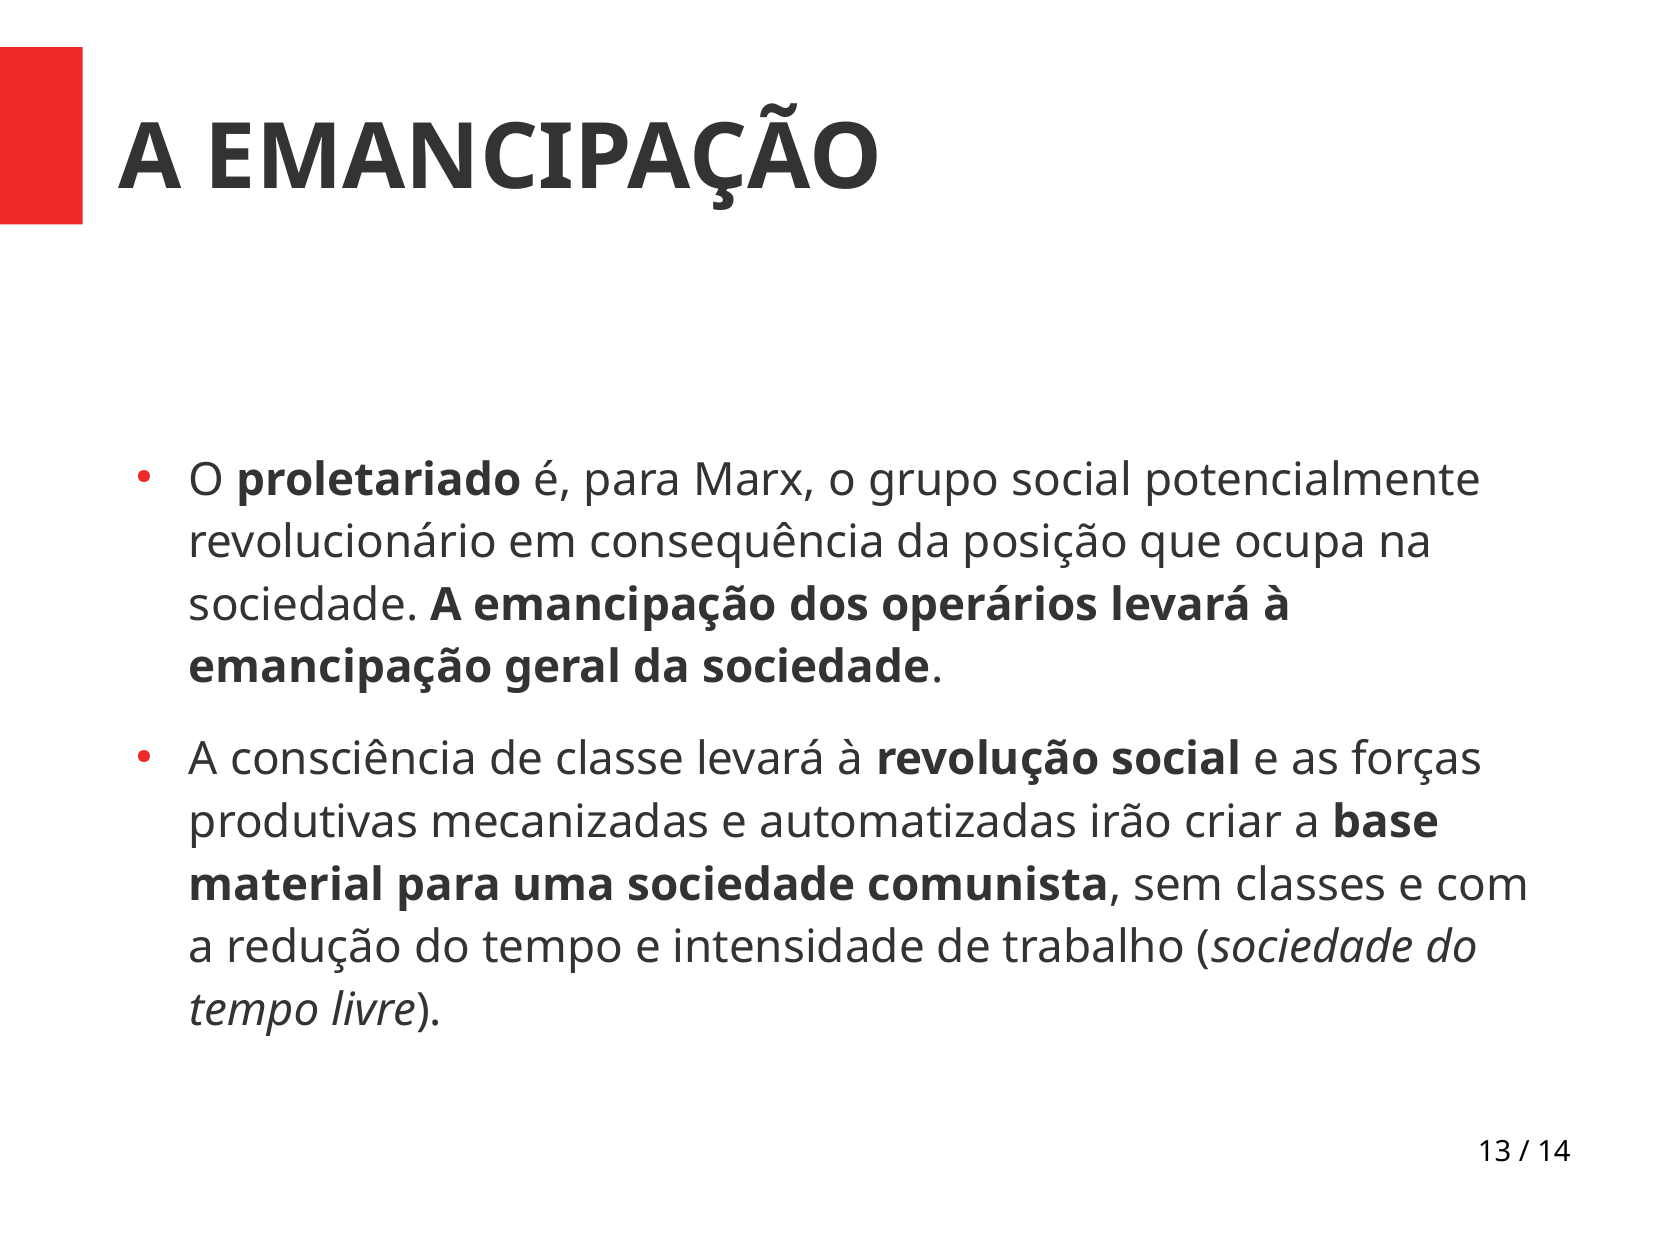

# A EMANCIPAÇÃO
O proletariado é, para Marx, o grupo social potencialmente revolucionário em consequência da posição que ocupa na sociedade. A emancipação dos operários levará à emancipação geral da sociedade.
A consciência de classe levará à revolução social e as forças produtivas mecanizadas e automatizadas irão criar a base material para uma sociedade comunista, sem classes e com a redução do tempo e intensidade de trabalho (sociedade do tempo livre).
13